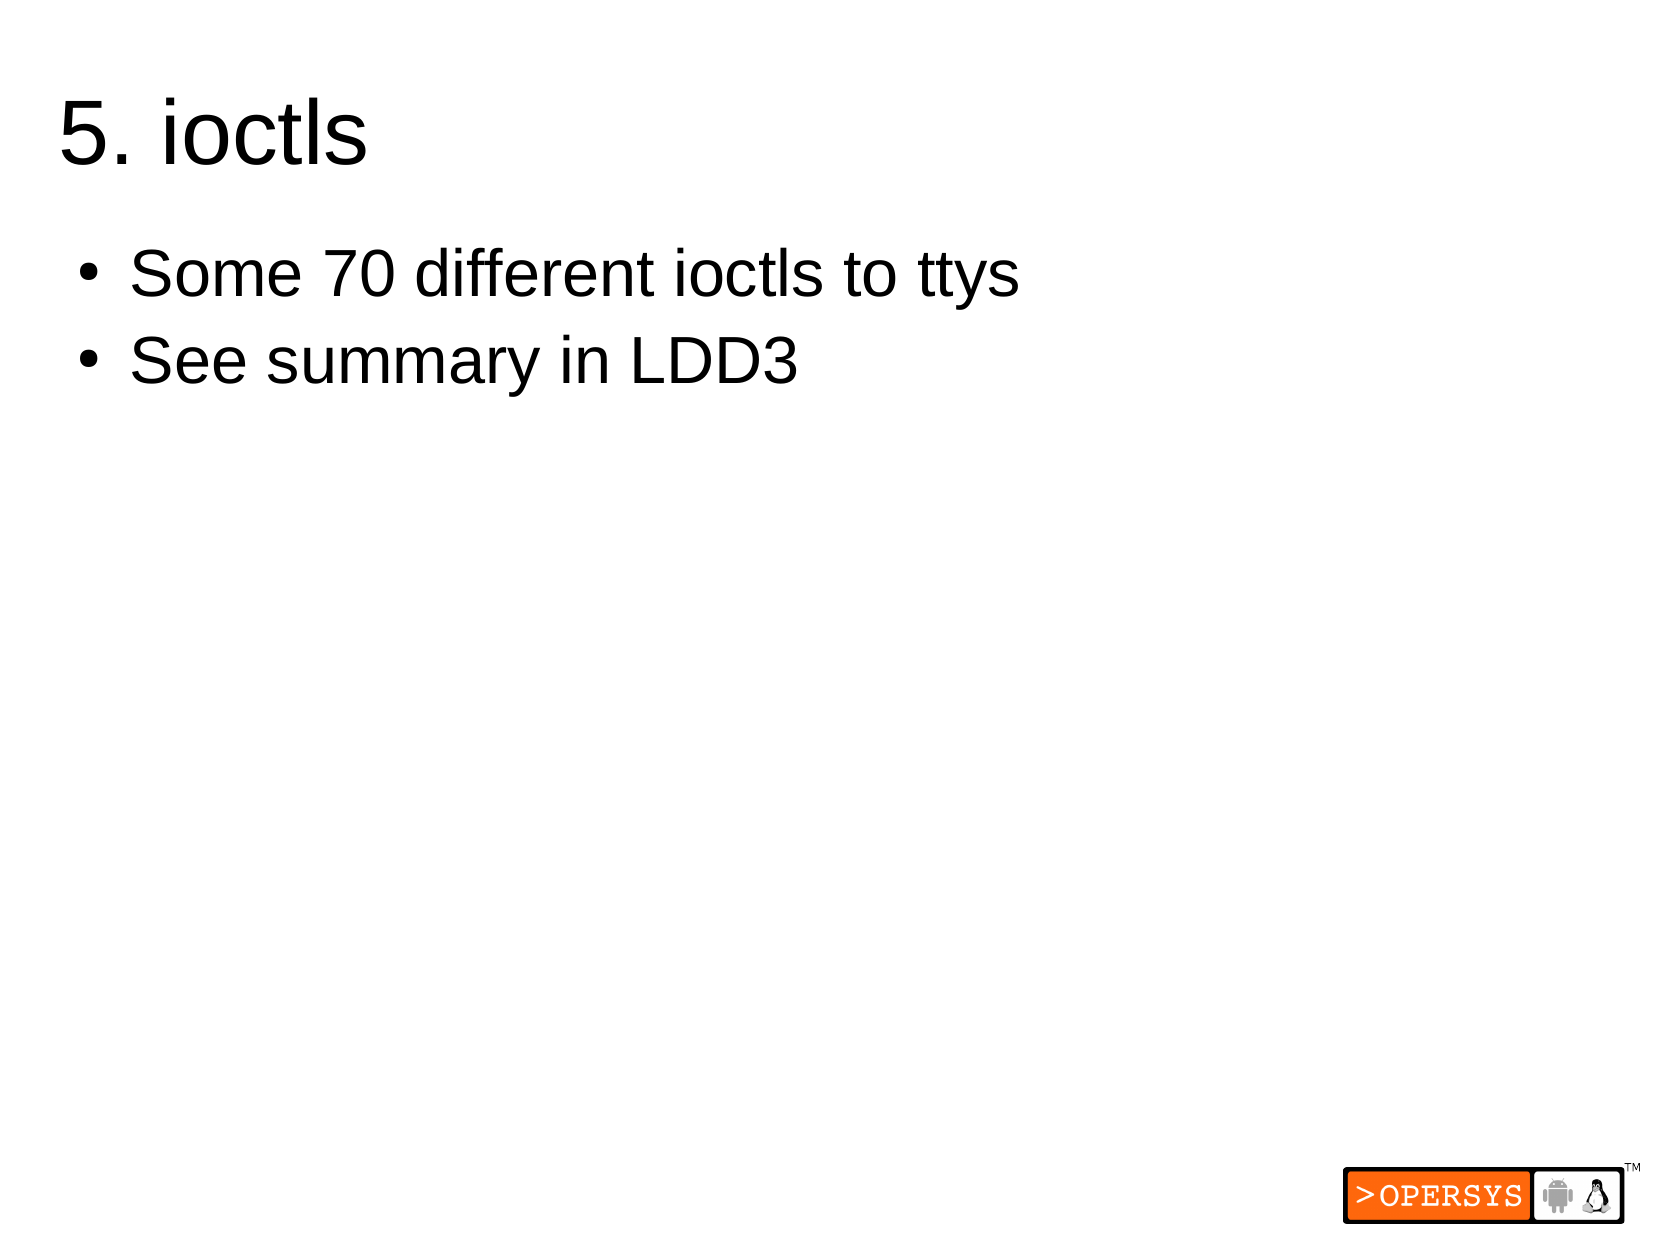

# 5. ioctls
Some 70 different ioctls to ttys
See summary in LDD3